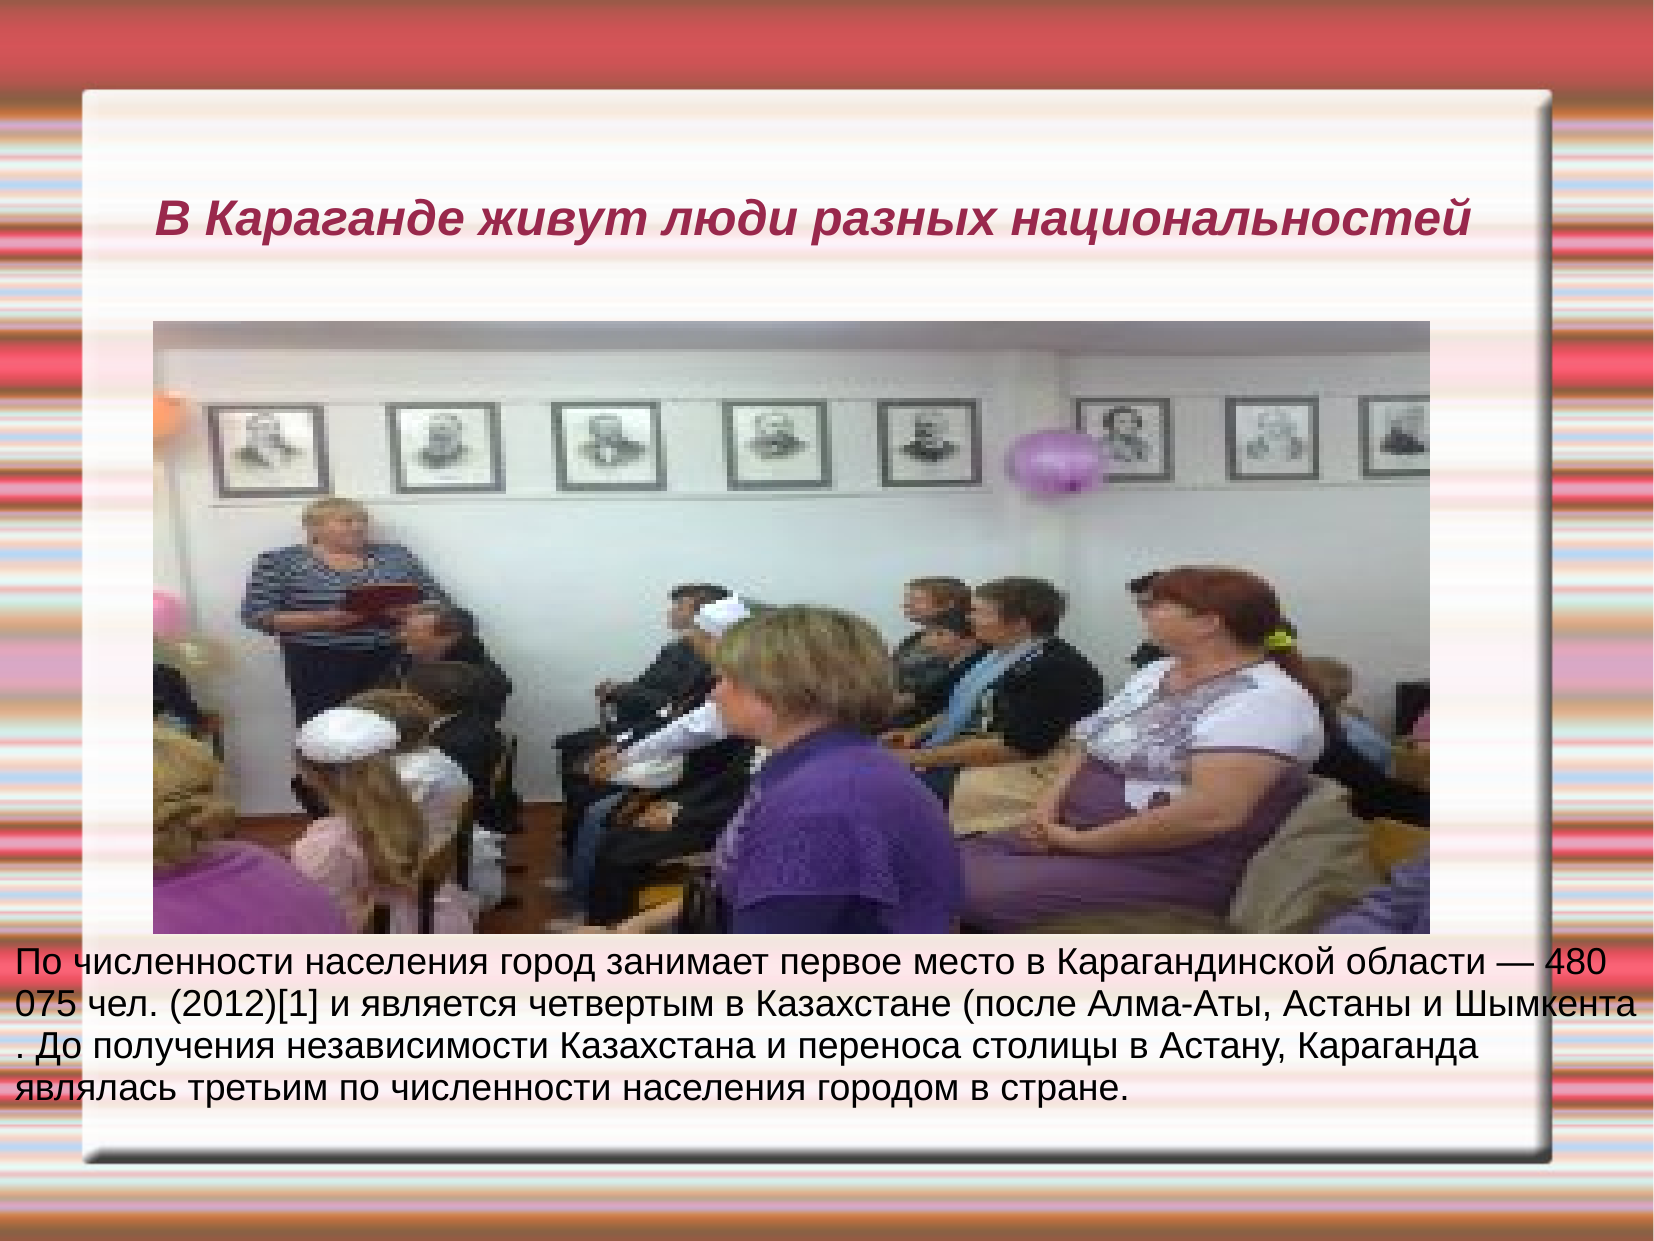

# В Караганде живут люди разных национальностей
По численности населения город занимает первое место в Карагандинской области — 480 075 чел. (2012)[1] и является четвертым в Казахстане (после Алма-Аты, Астаны и Шымкента . До получения независимости Казахстана и переноса столицы в Астану, Караганда являлась третьим по численности населения городом в стране.